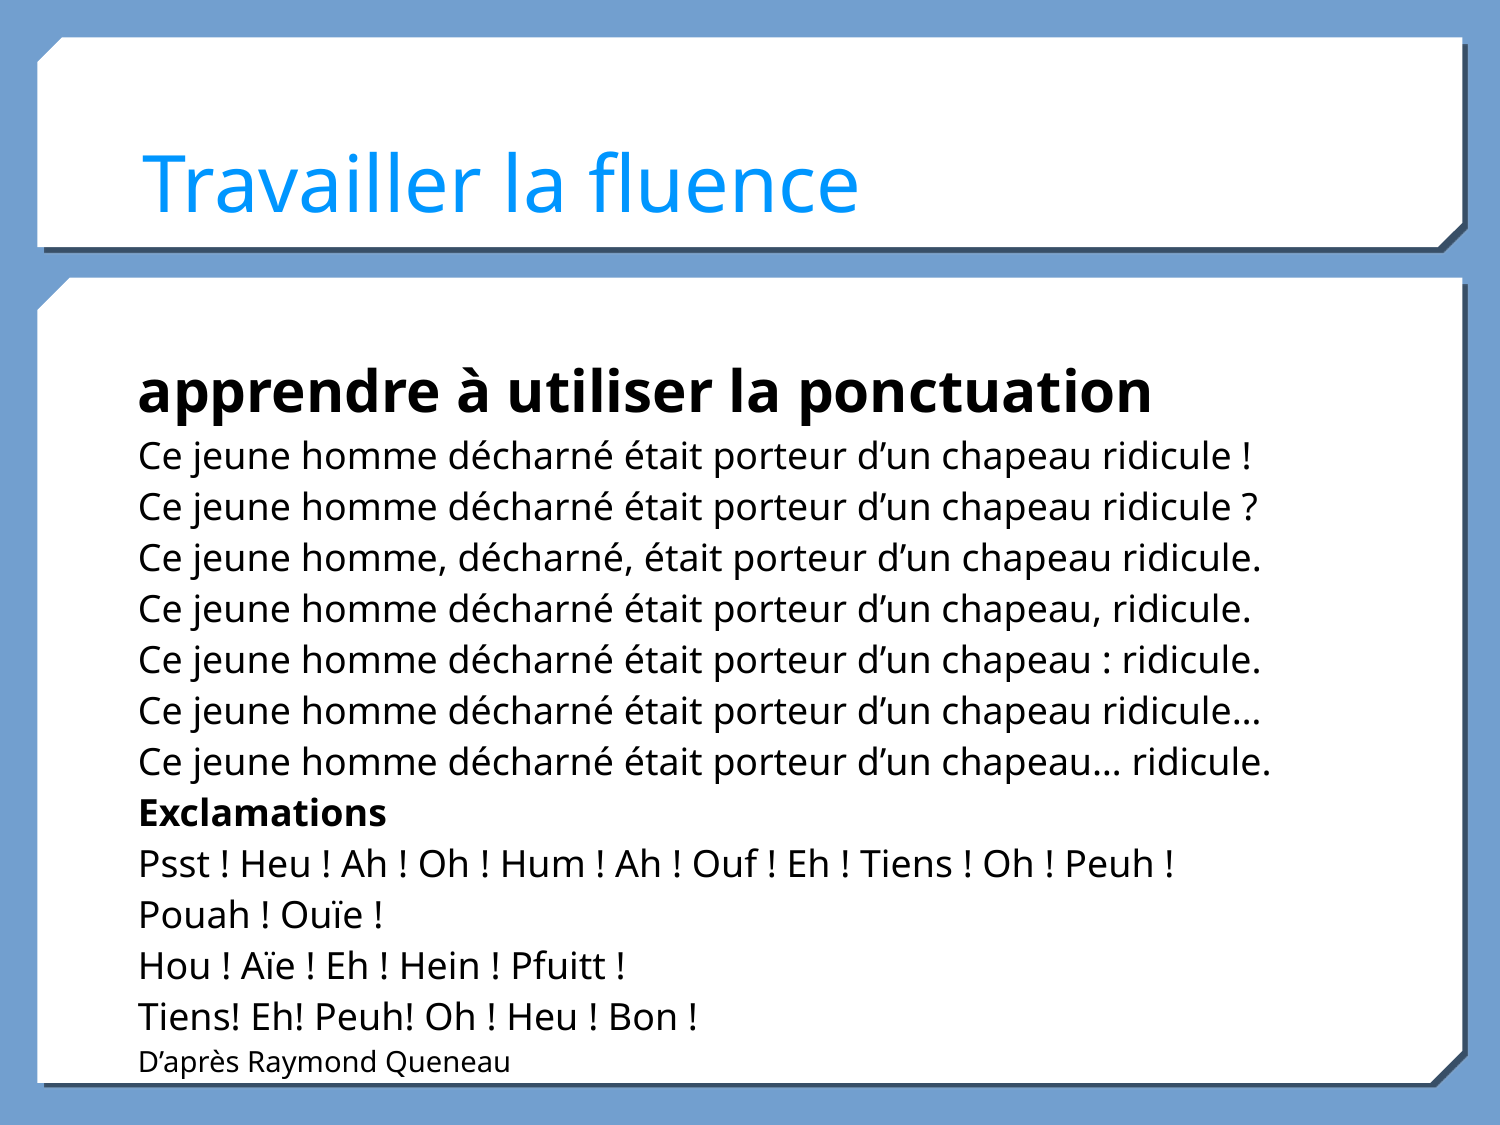

# Travailler la fluence
apprendre à utiliser la ponctuation
Ce jeune homme décharné était porteur d’un chapeau ridicule !
Ce jeune homme décharné était porteur d’un chapeau ridicule ?
Ce jeune homme, décharné, était porteur d’un chapeau ridicule.
Ce jeune homme décharné était porteur d’un chapeau, ridicule.
Ce jeune homme décharné était porteur d’un chapeau : ridicule.
Ce jeune homme décharné était porteur d’un chapeau ridicule…
Ce jeune homme décharné était porteur d’un chapeau… ridicule.
Exclamations
Psst ! Heu ! Ah ! Oh ! Hum ! Ah ! Ouf ! Eh ! Tiens ! Oh ! Peuh !
Pouah ! Ouïe !
Hou ! Aïe ! Eh ! Hein ! Pfuitt !
Tiens! Eh! Peuh! Oh ! Heu ! Bon !
D’après Raymond Queneau